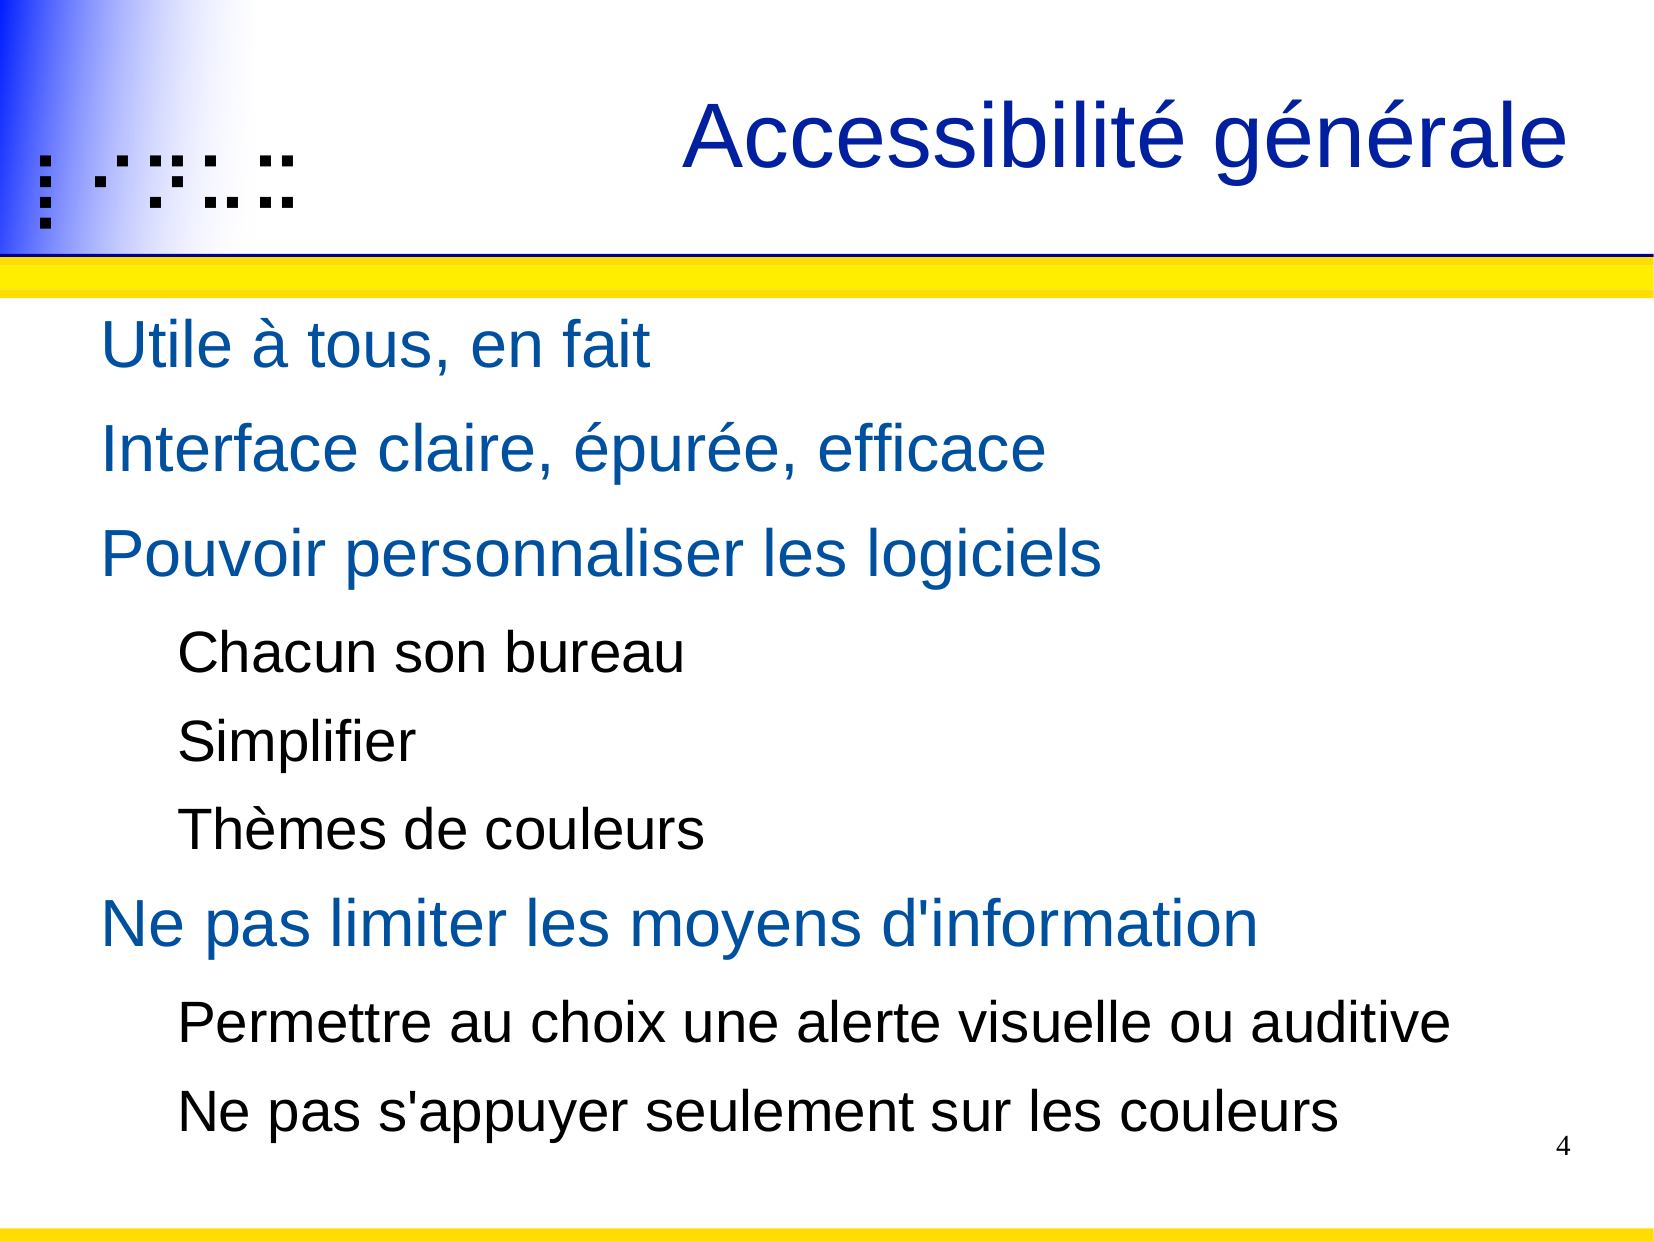

# Accessibilité générale
Utile à tous, en fait
Interface claire, épurée, efficace
Pouvoir personnaliser les logiciels
Chacun son bureau
Simplifier
Thèmes de couleurs
Ne pas limiter les moyens d'information
Permettre au choix une alerte visuelle ou auditive
Ne pas s'appuyer seulement sur les couleurs
4